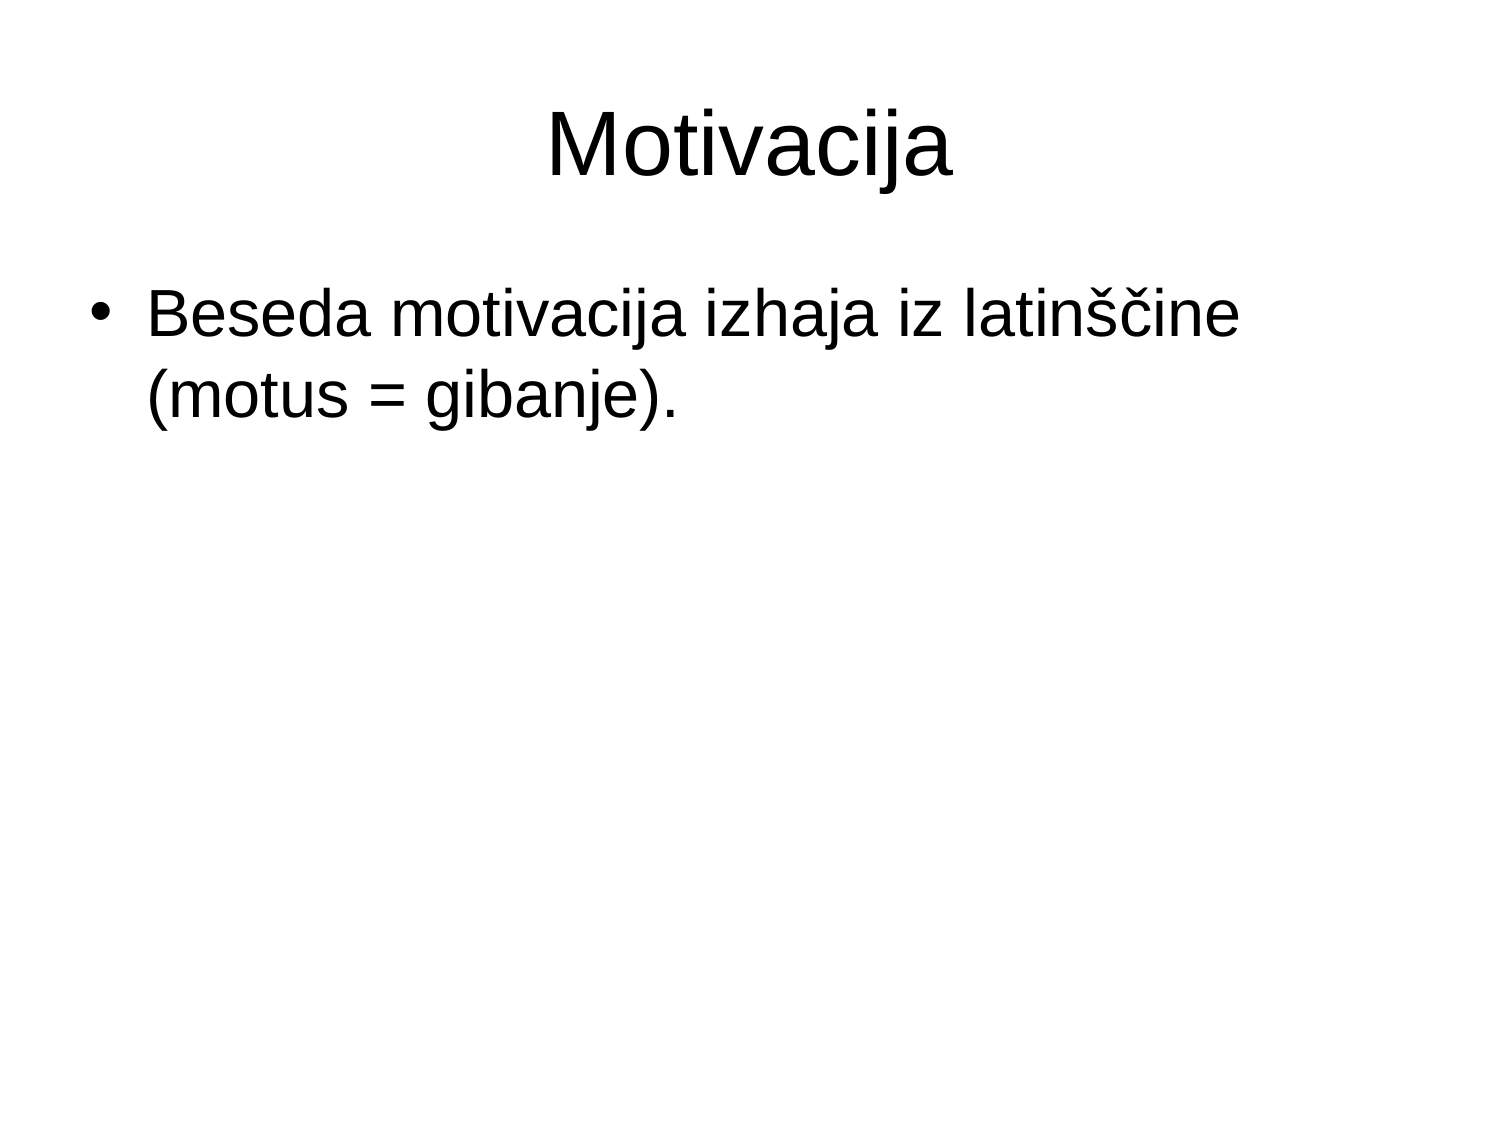

# Motivacija
Beseda motivacija izhaja iz latinščine (motus = gibanje).